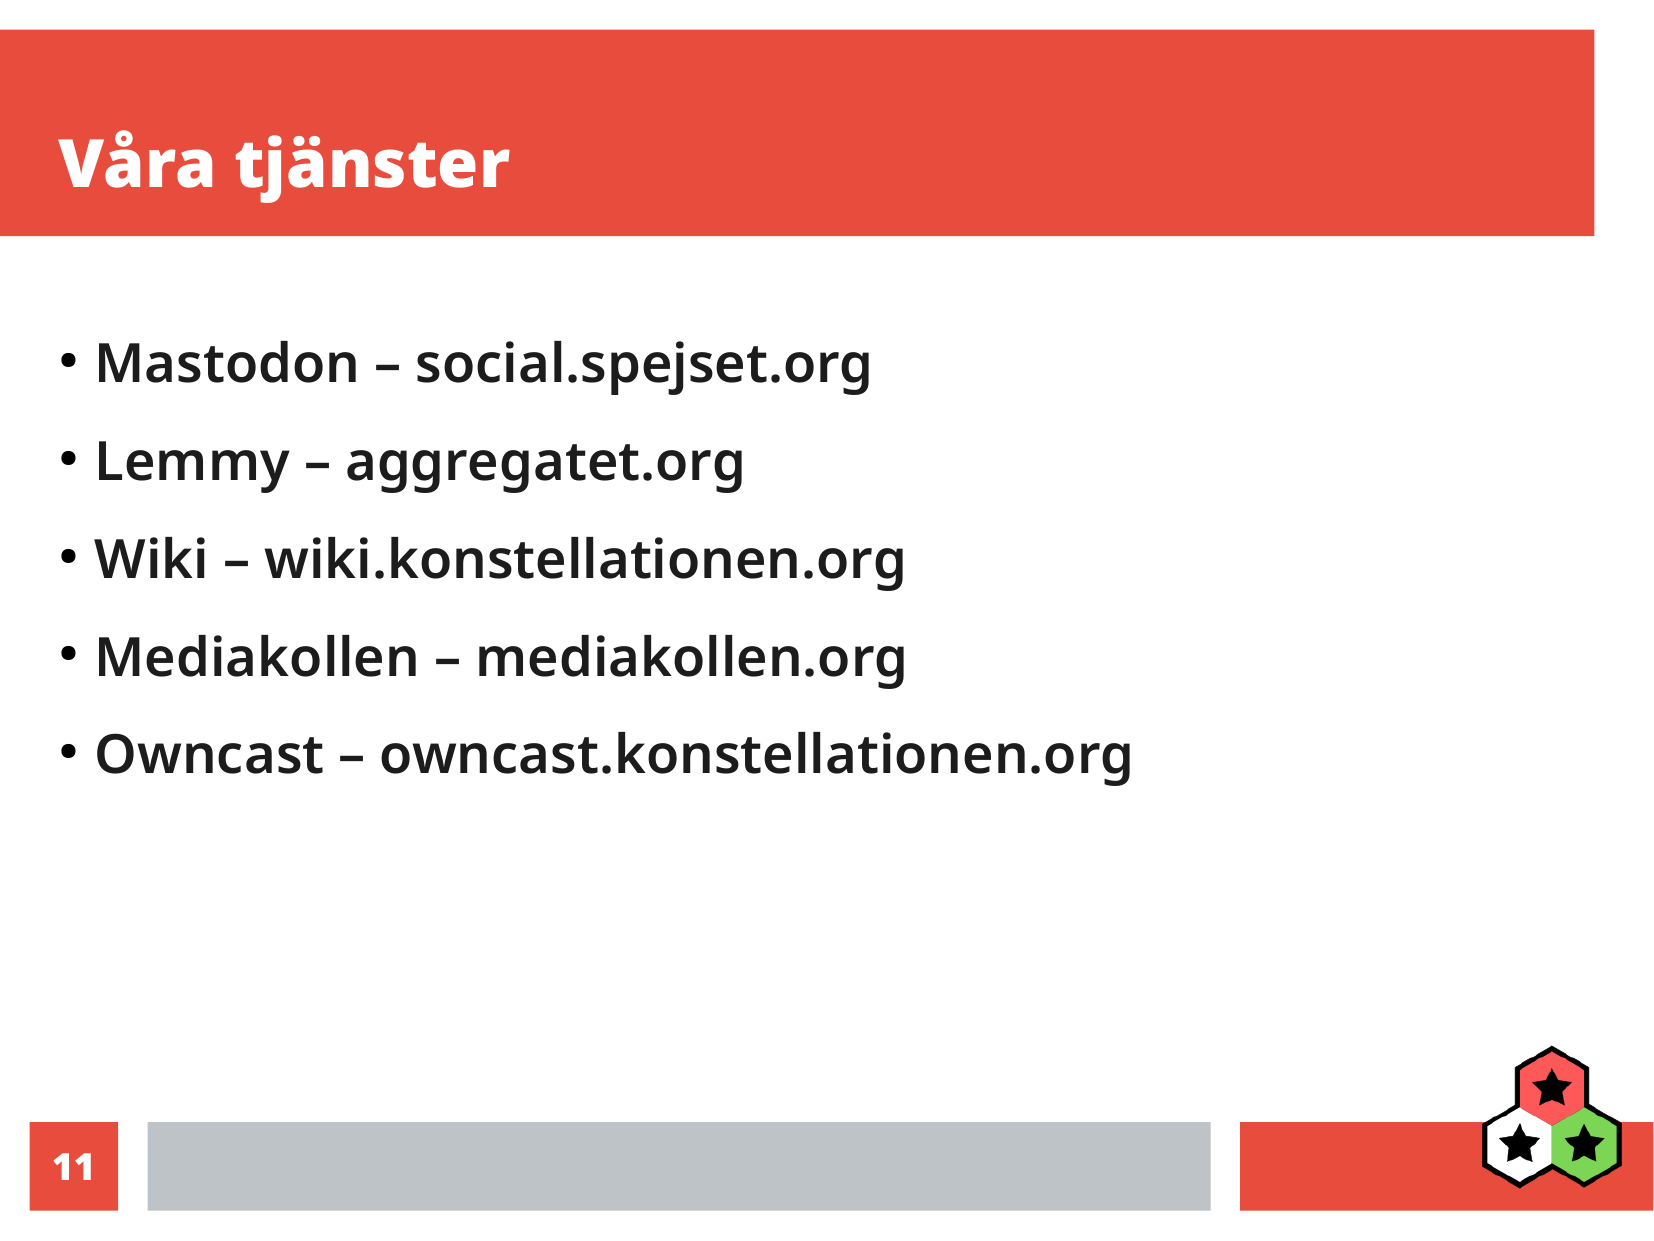

# Våra tjänster
Mastodon – social.spejset.org
Lemmy – aggregatet.org
Wiki – wiki.konstellationen.org
Mediakollen – mediakollen.org
Owncast – owncast.konstellationen.org
11